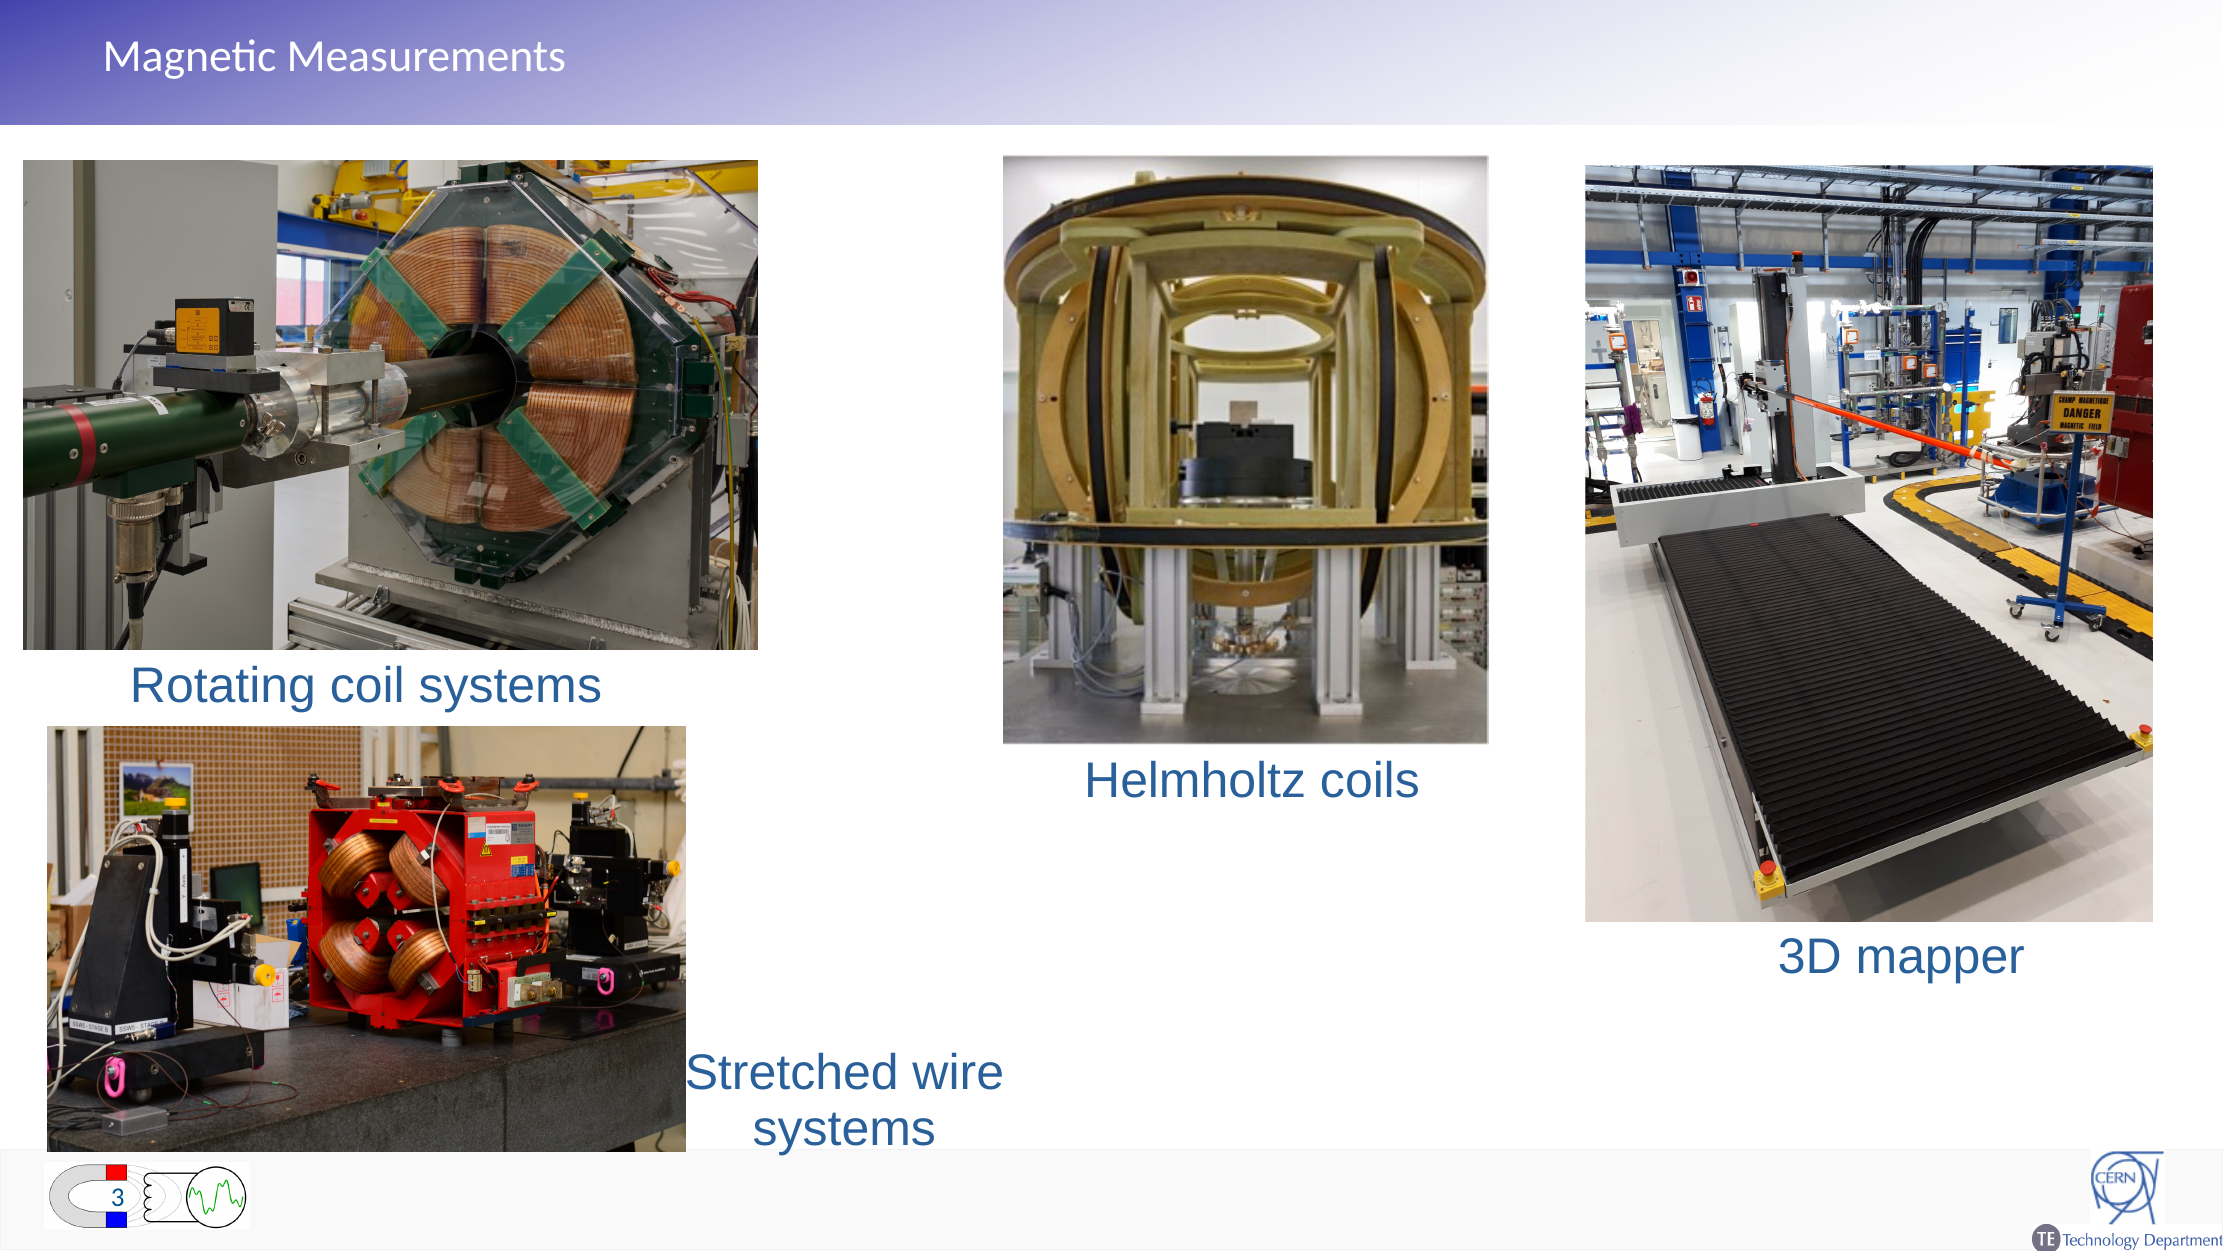

# Magnetic Measurements
Rotating coil systems
Helmholtz coils
3D mapper
Stretched wire systems